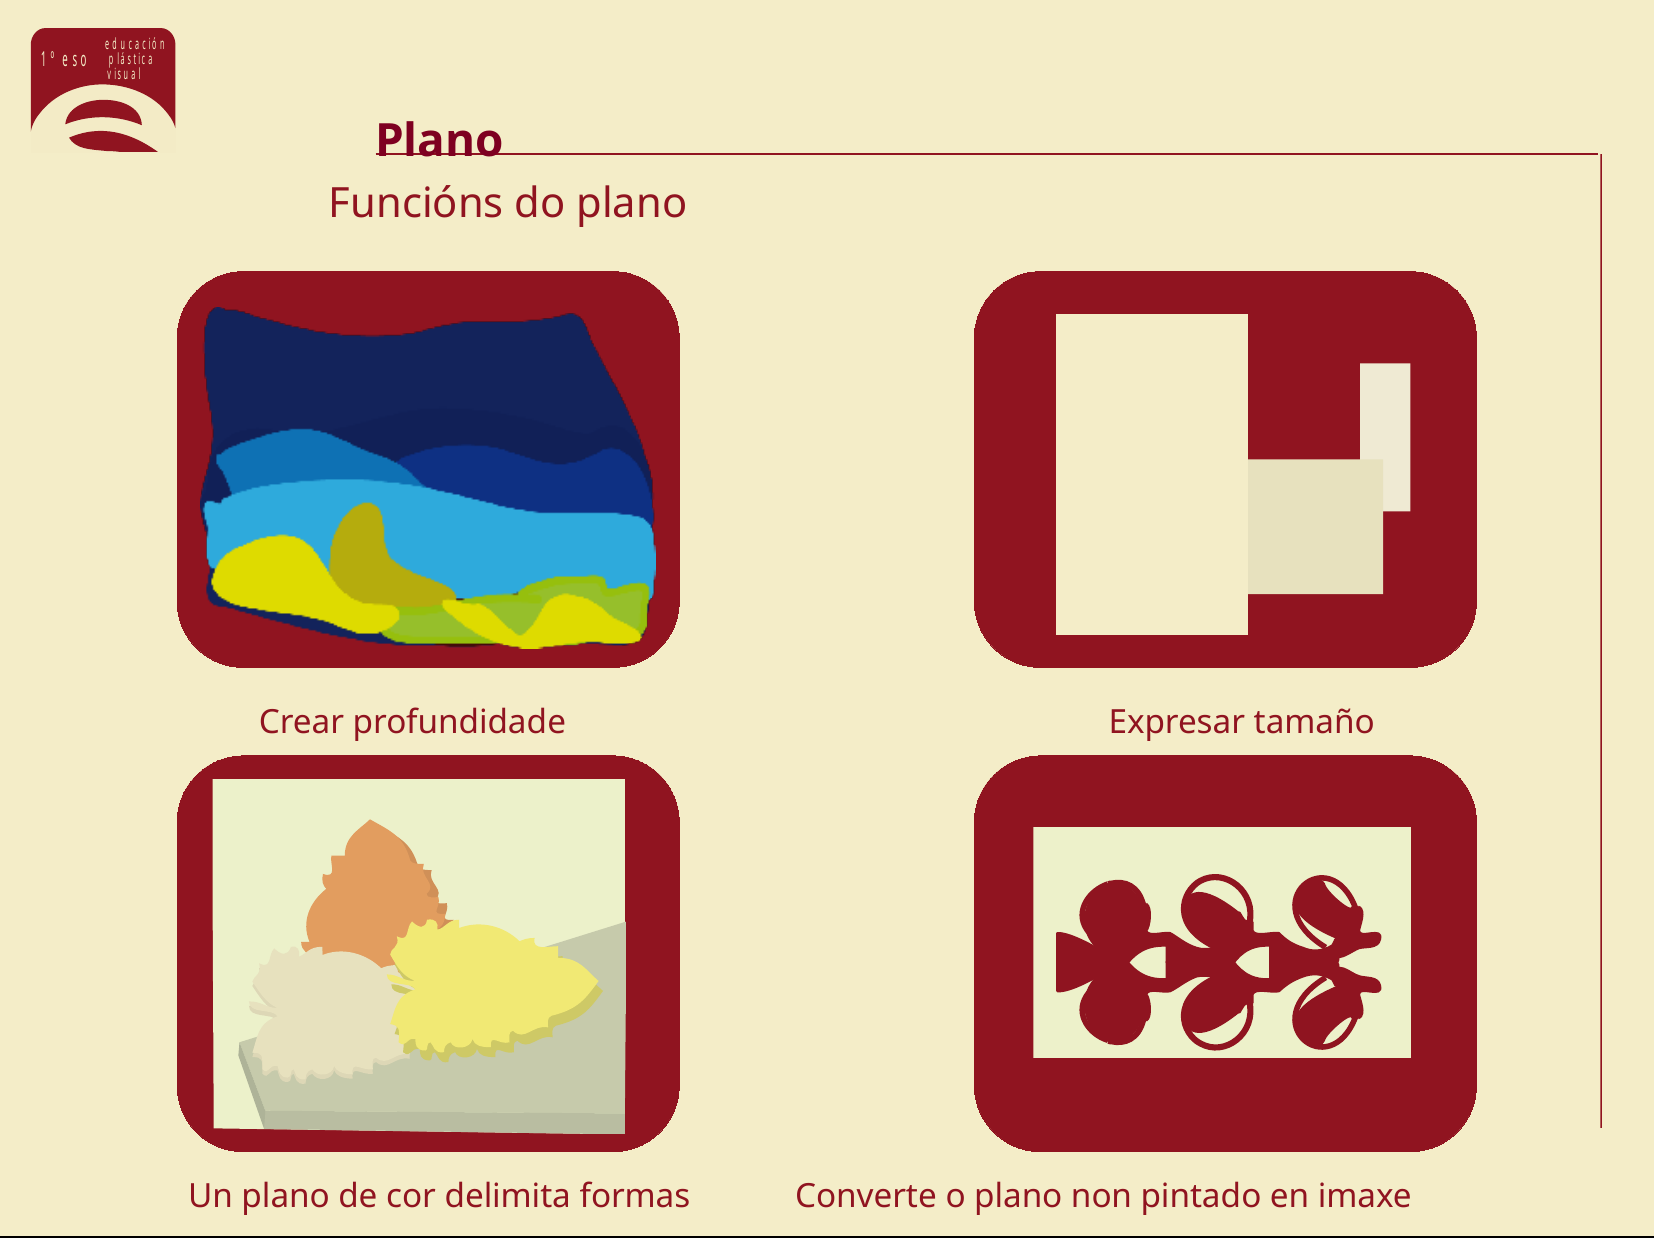

Plano
Funcións do plano
#
Crear profundidade			 					Expresar tamaño
Un plano de cor delimita formas Converte o plano non pintado en imaxe